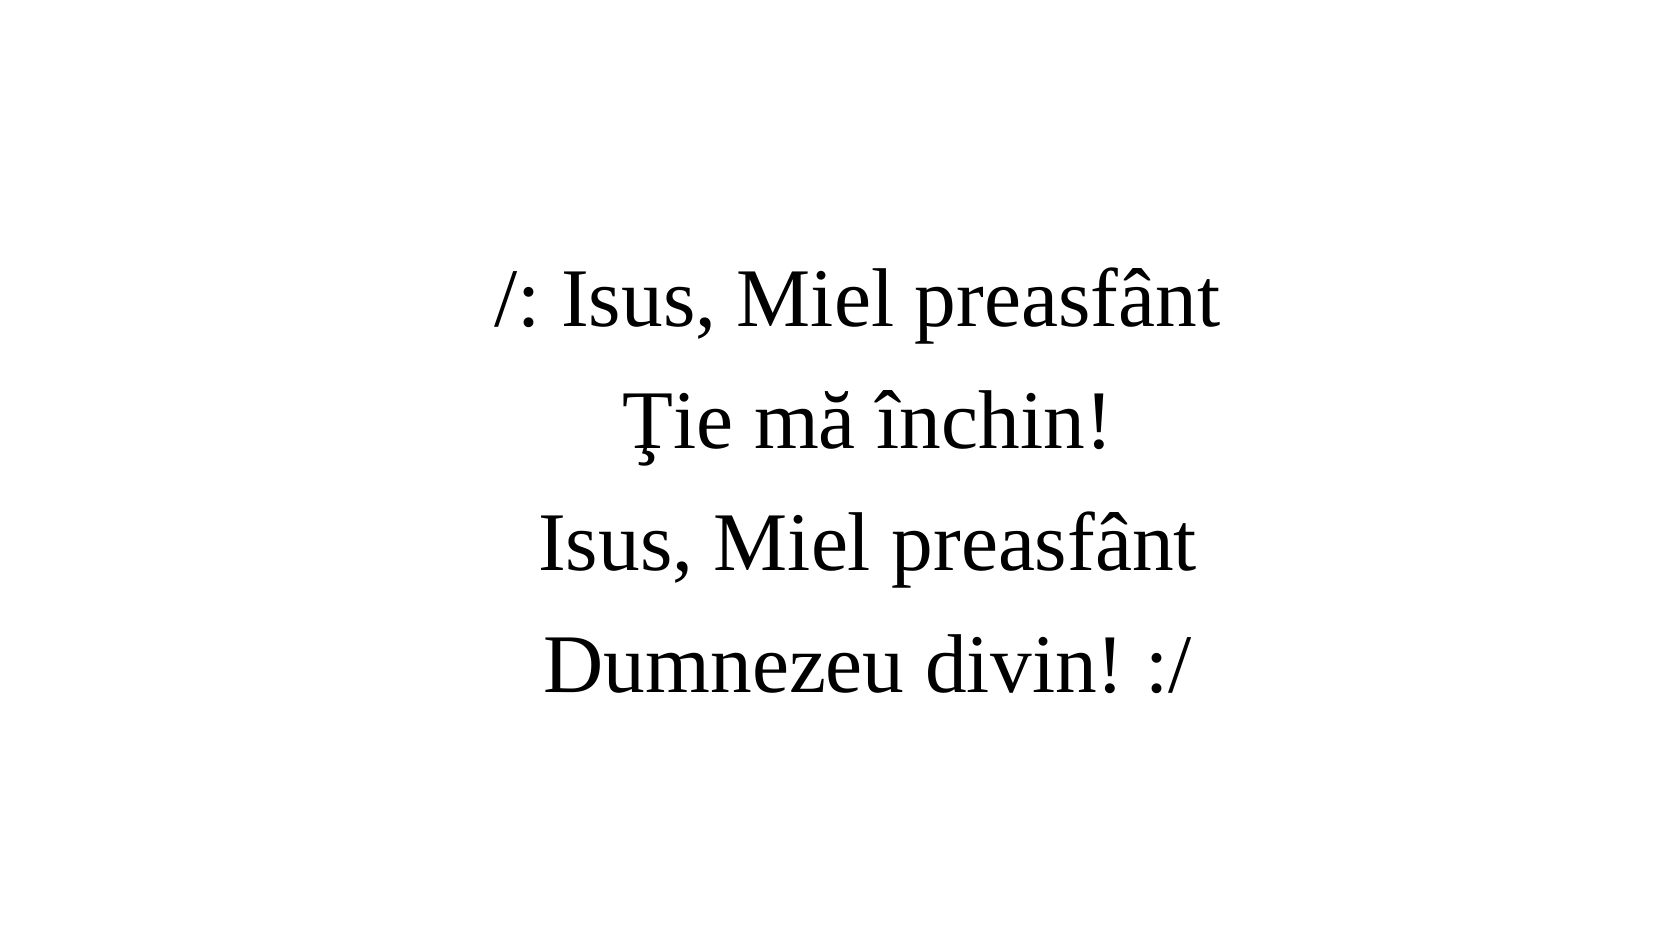

# /: Isus, Miel preasfânt
Ţie mă închin!
Isus, Miel preasfânt
Dumnezeu divin! :/